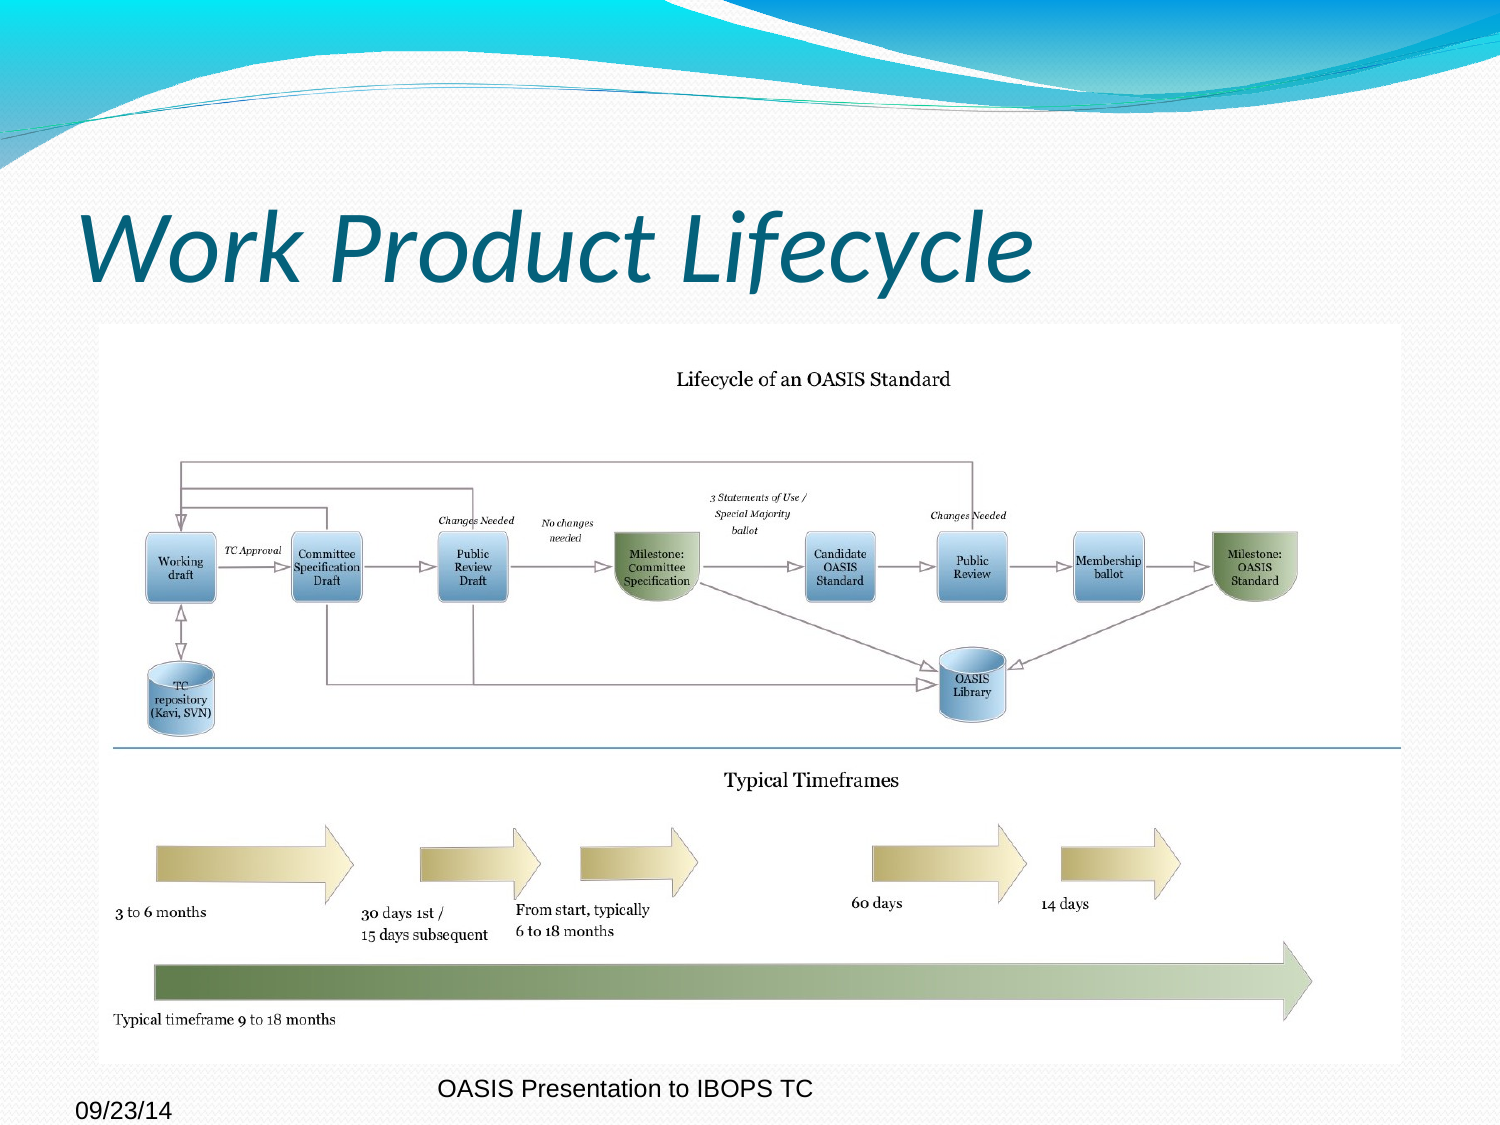

Work Product Lifecycle
OASIS Presentation to IBOPS TC
09/23/14